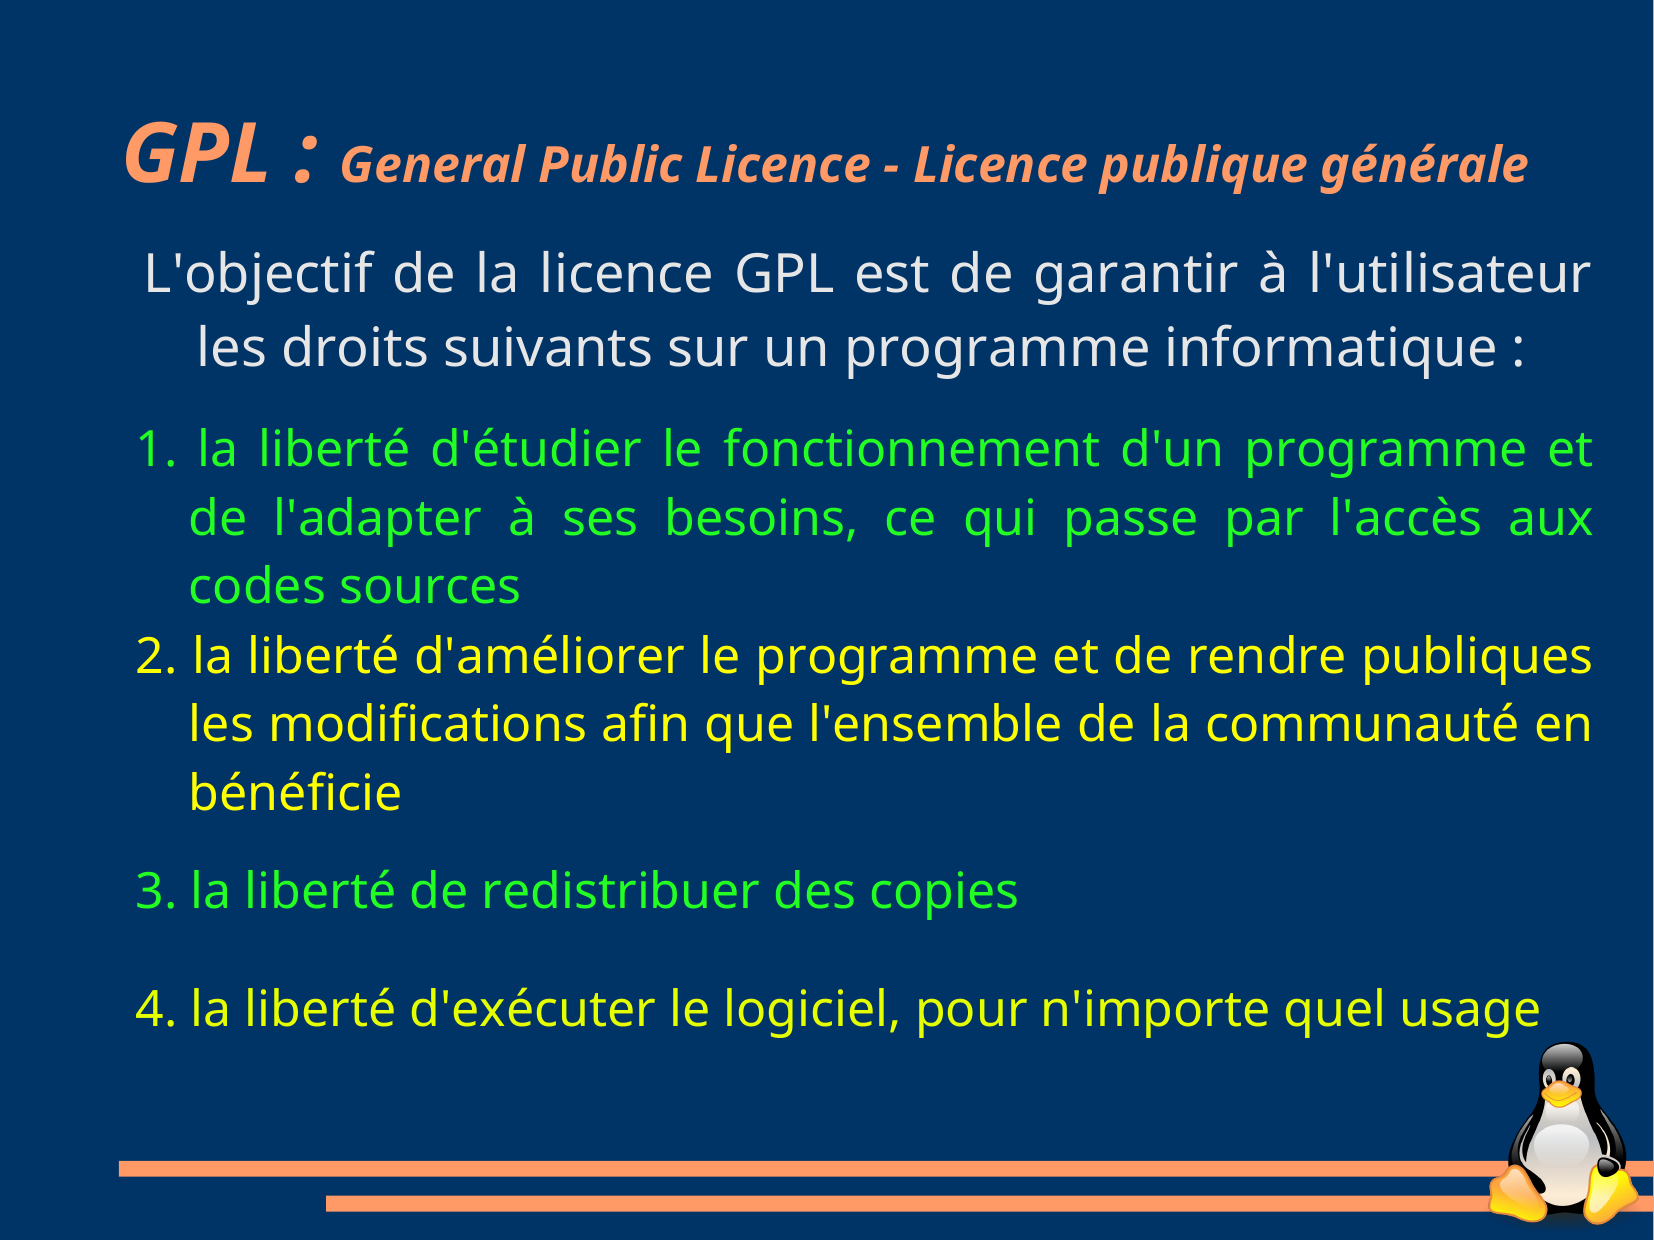

# GPL : General Public Licence - Licence publique générale
L'objectif de la licence GPL est de garantir à l'utilisateur les droits suivants sur un programme informatique :
1. la liberté d'étudier le fonctionnement d'un programme et de l'adapter à ses besoins, ce qui passe par l'accès aux codes sources
2. la liberté d'améliorer le programme et de rendre publiques les modifications afin que l'ensemble de la communauté en bénéficie
3. la liberté de redistribuer des copies
4. la liberté d'exécuter le logiciel, pour n'importe quel usage